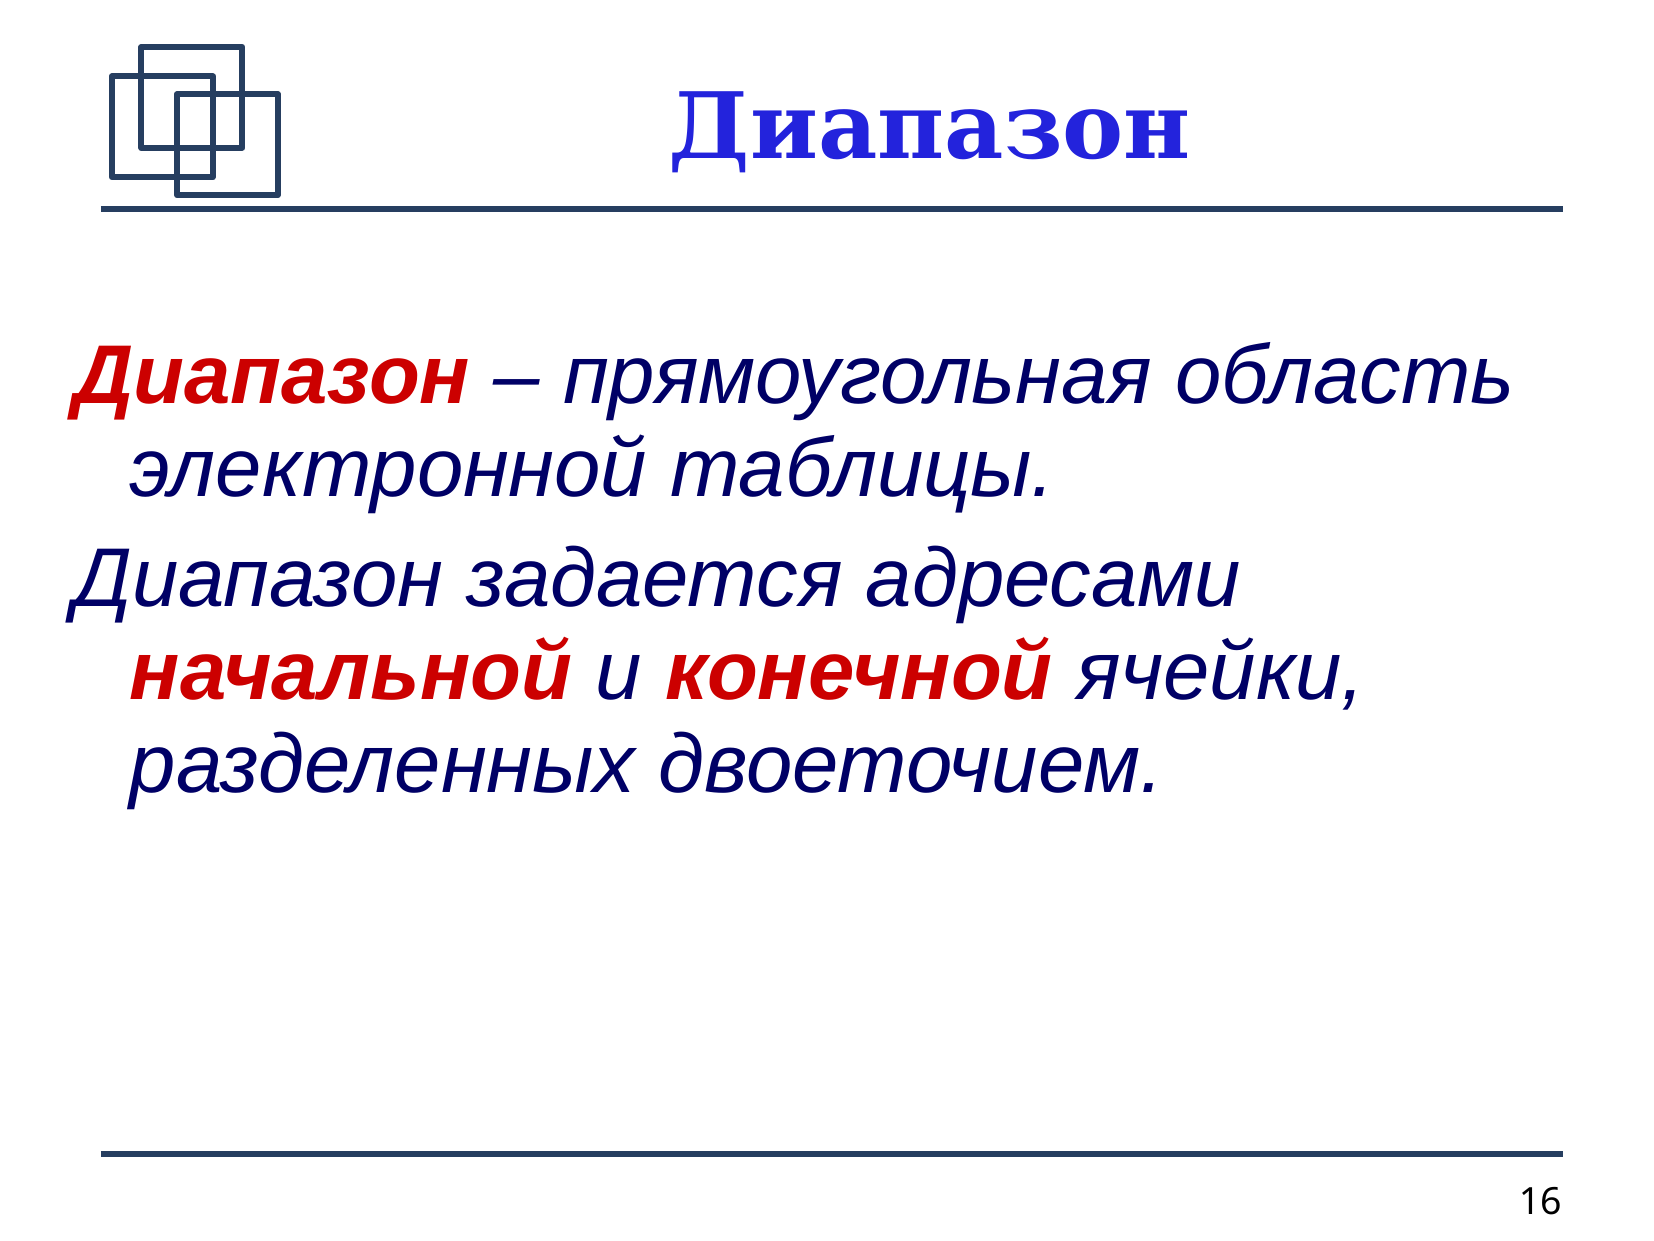

Диапазон
Диапазон – прямоугольная область электронной таблицы.
Диапазон задается адресами начальной и конечной ячейки, разделенных двоеточием.